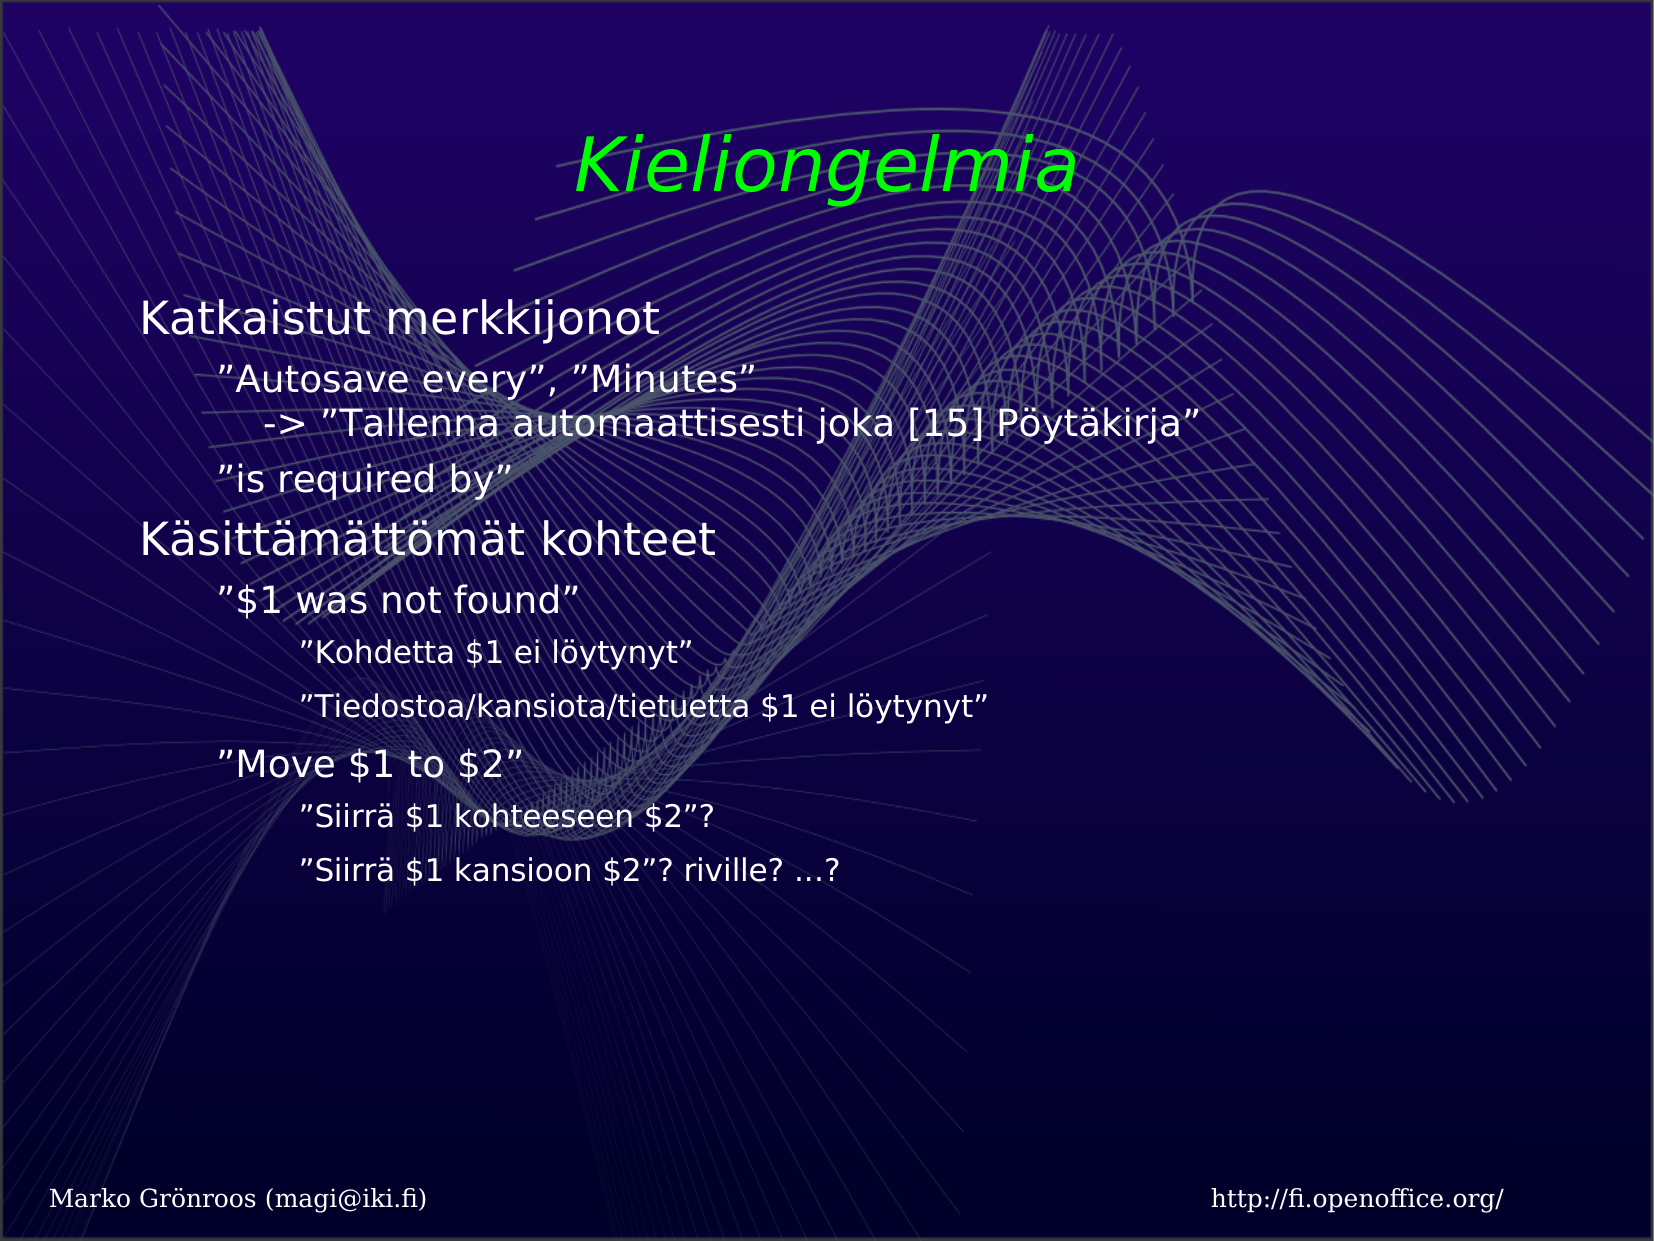

# Kieliongelmia
Katkaistut merkkijonot
”Autosave every”, ”Minutes”
-> ”Tallenna automaattisesti joka [15] Pöytäkirja”
”is required by”
Käsittämättömät kohteet
”$1 was not found”
”Kohdetta $1 ei löytynyt”
”Tiedostoa/kansiota/tietuetta $1 ei löytynyt”
”Move $1 to $2”
”Siirrä $1 kohteeseen $2”?
”Siirrä $1 kansioon $2”? riville? ...?